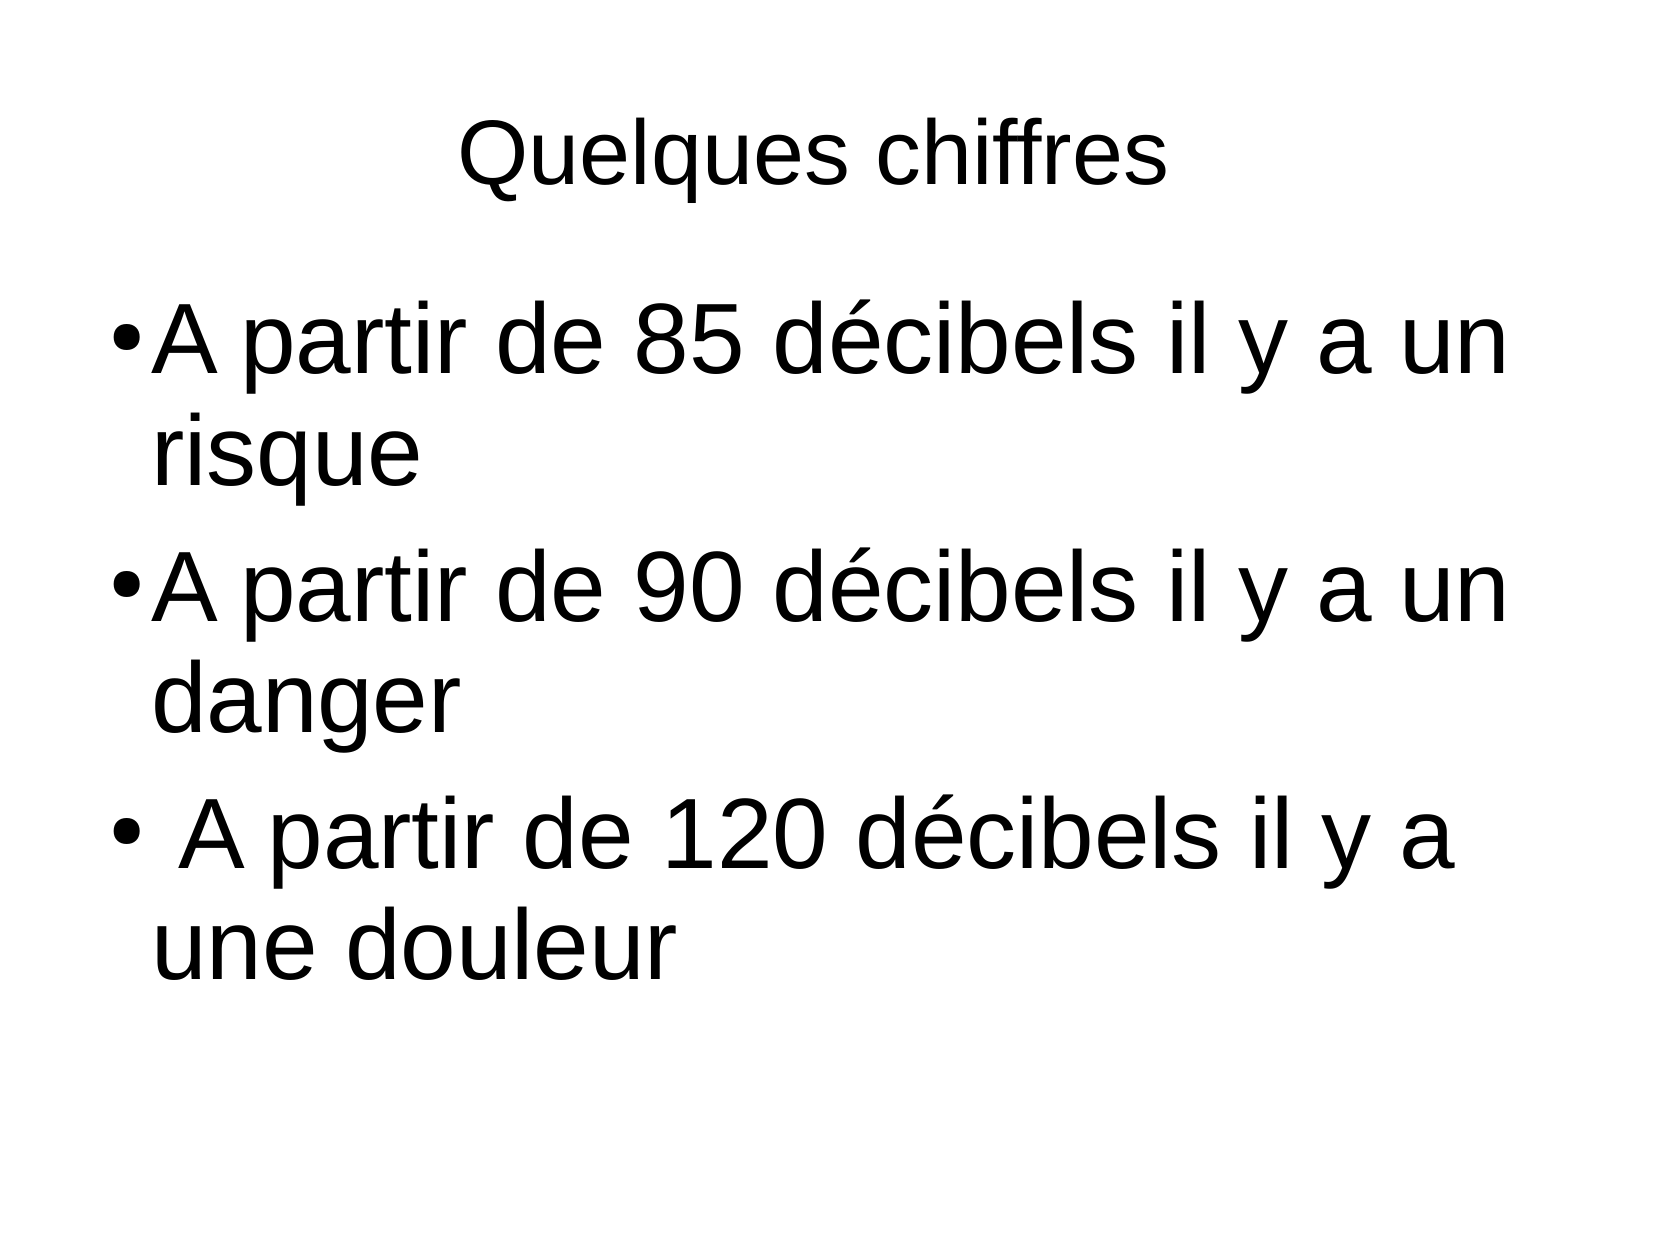

# Quelques chiffres
A partir de 85 décibels il y a un risque
A partir de 90 décibels il y a un danger
 A partir de 120 décibels il y a une douleur